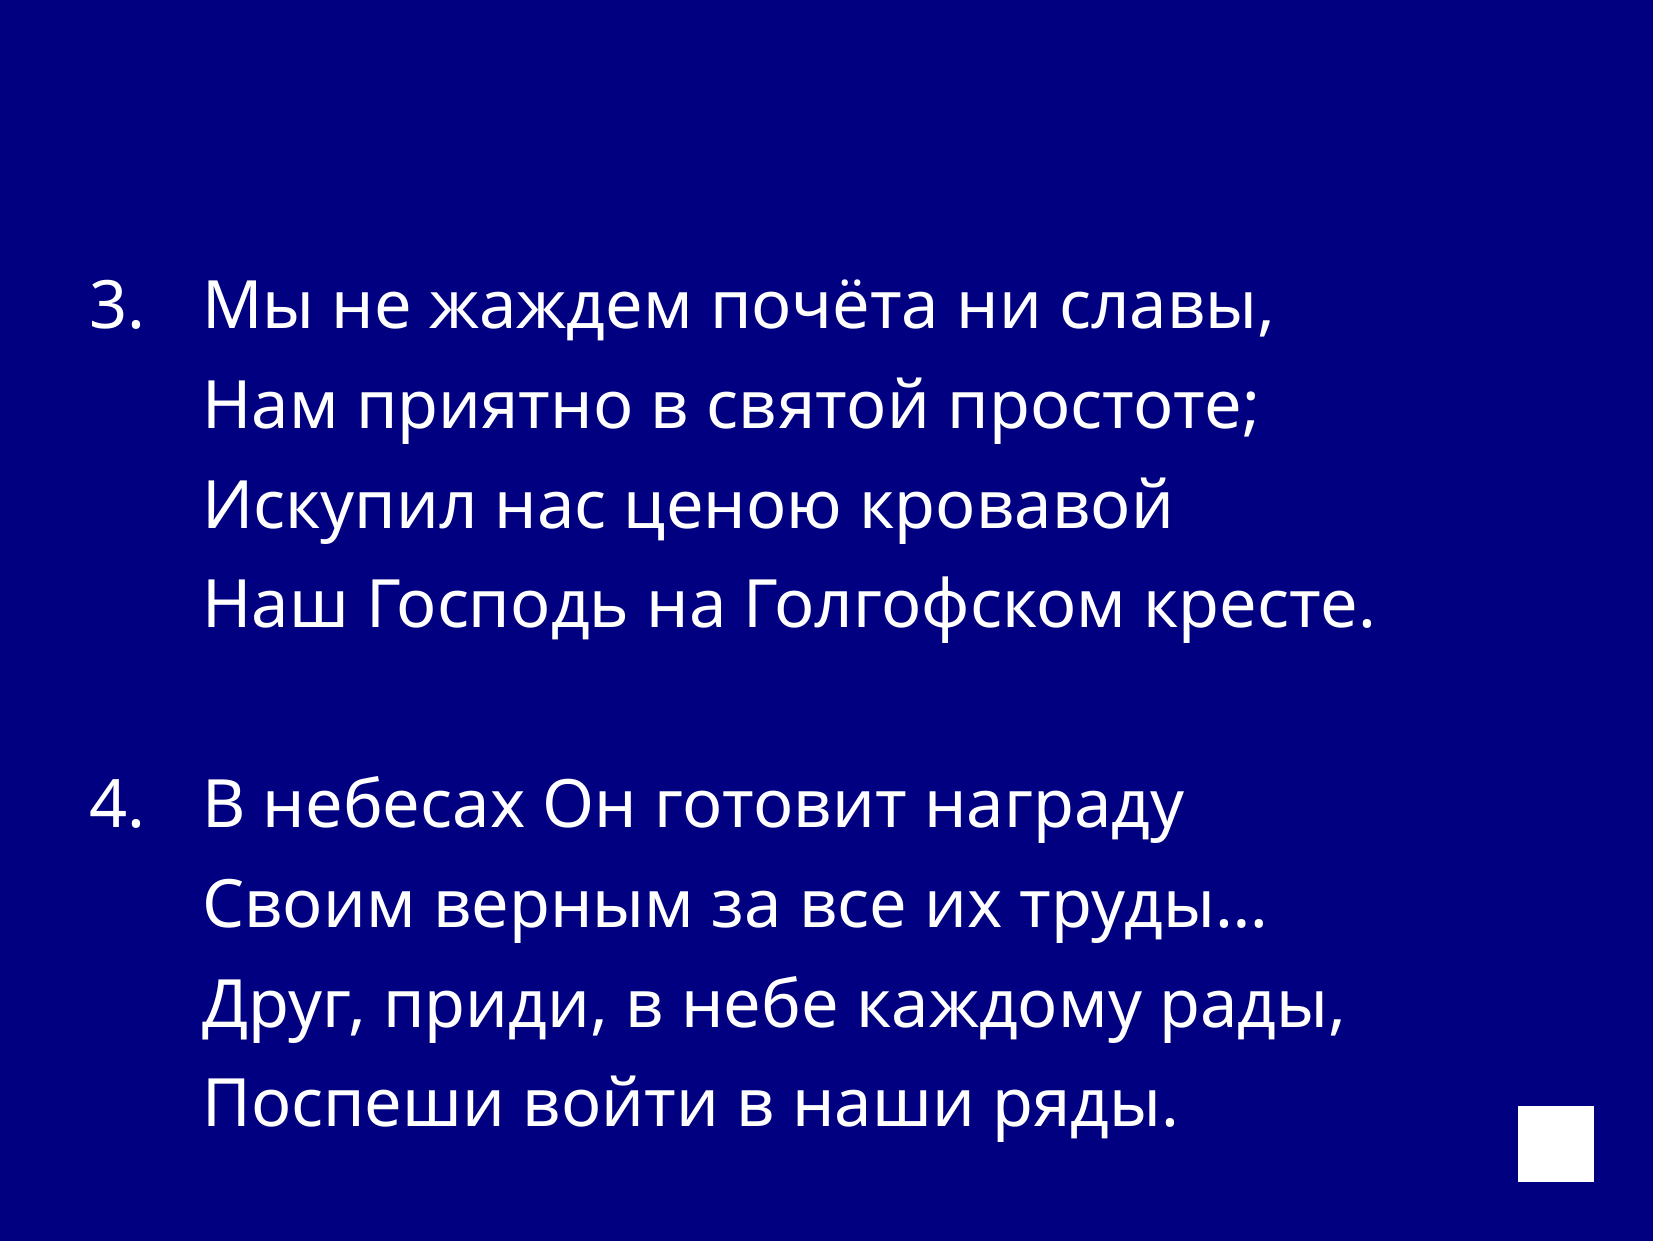

3.	Мы не жаждем почёта ни славы,
	Нам приятно в святой простоте;
	Искупил нас ценою кровавой
	Наш Господь на Голгофском кресте.
4.	В небесах Он готовит награду
	Своим верным за все их труды…
	Друг, приди, в небе каждому рады,
	Поспеши войти в наши ряды.